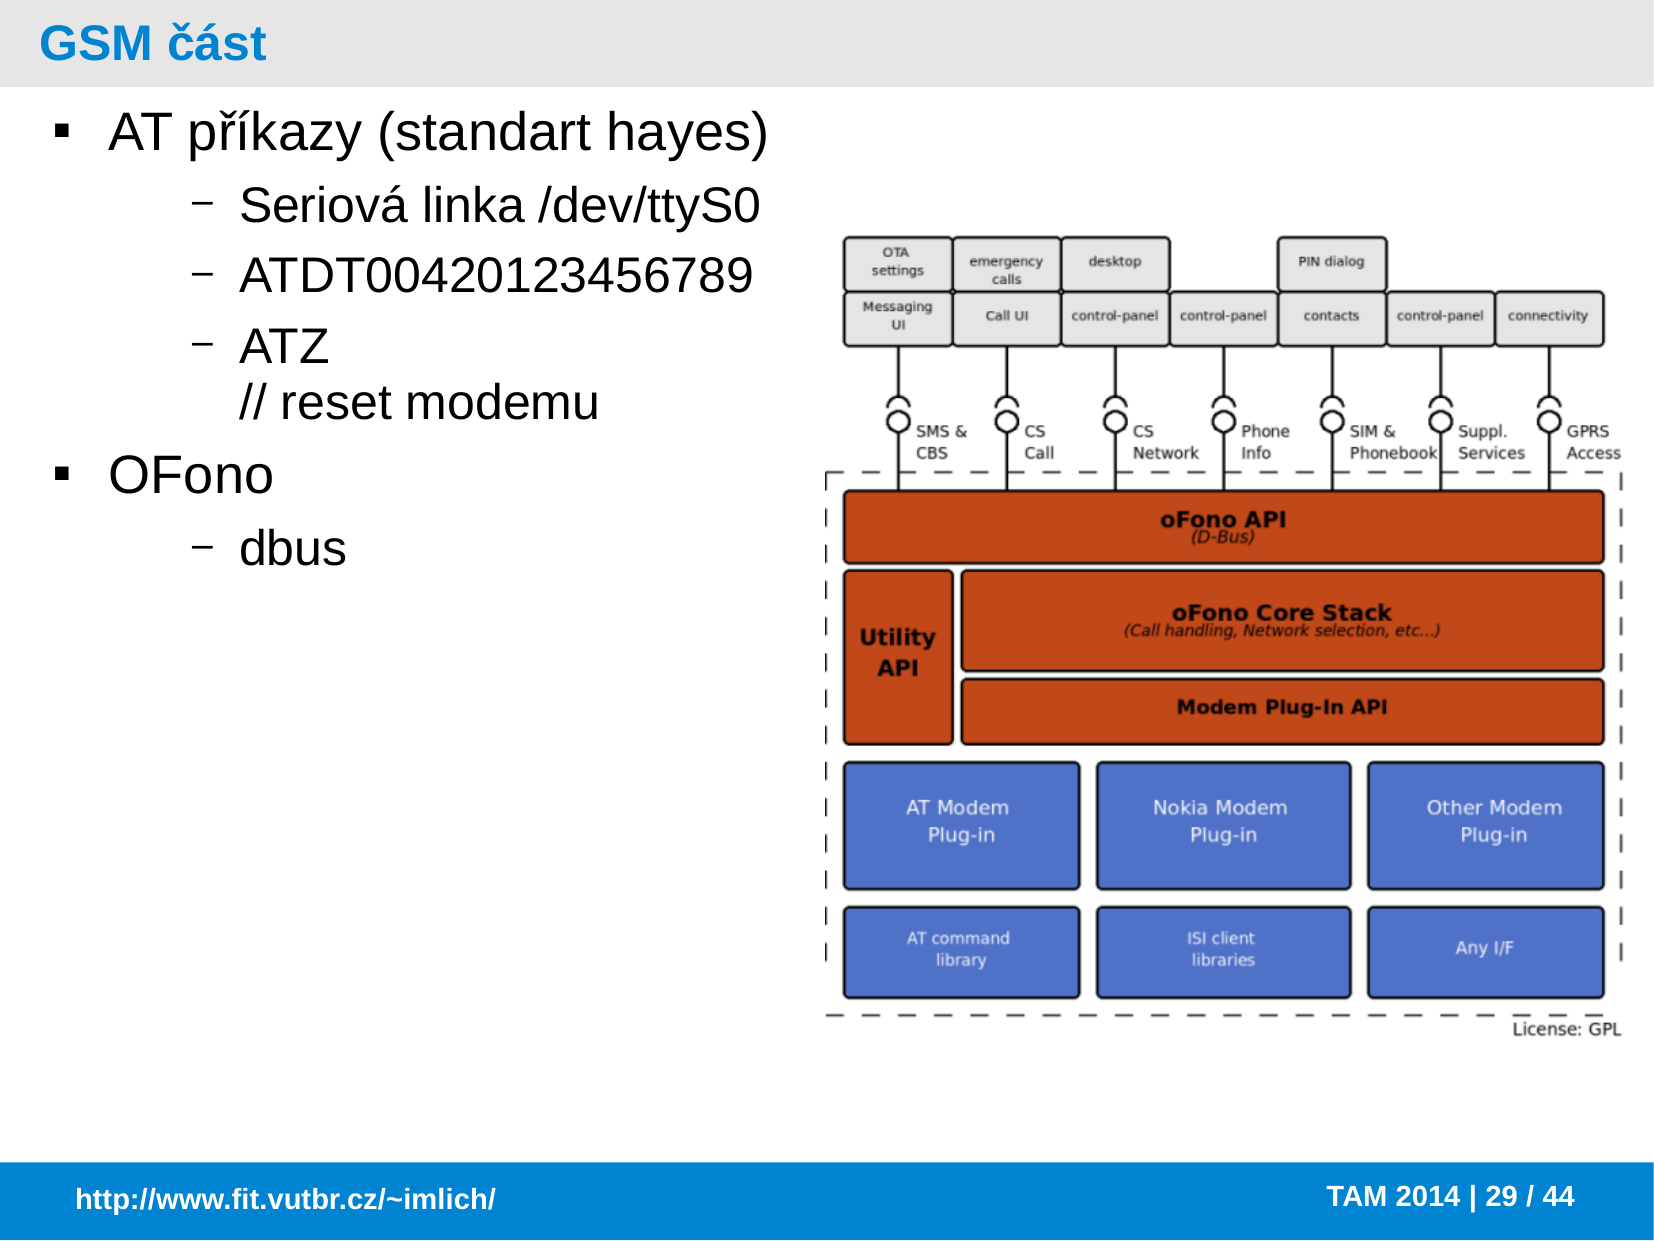

# GSM část
AT příkazy (standart hayes)
Seriová linka /dev/ttyS0
ATDT00420123456789
ATZ
// reset modemu
OFono
dbus